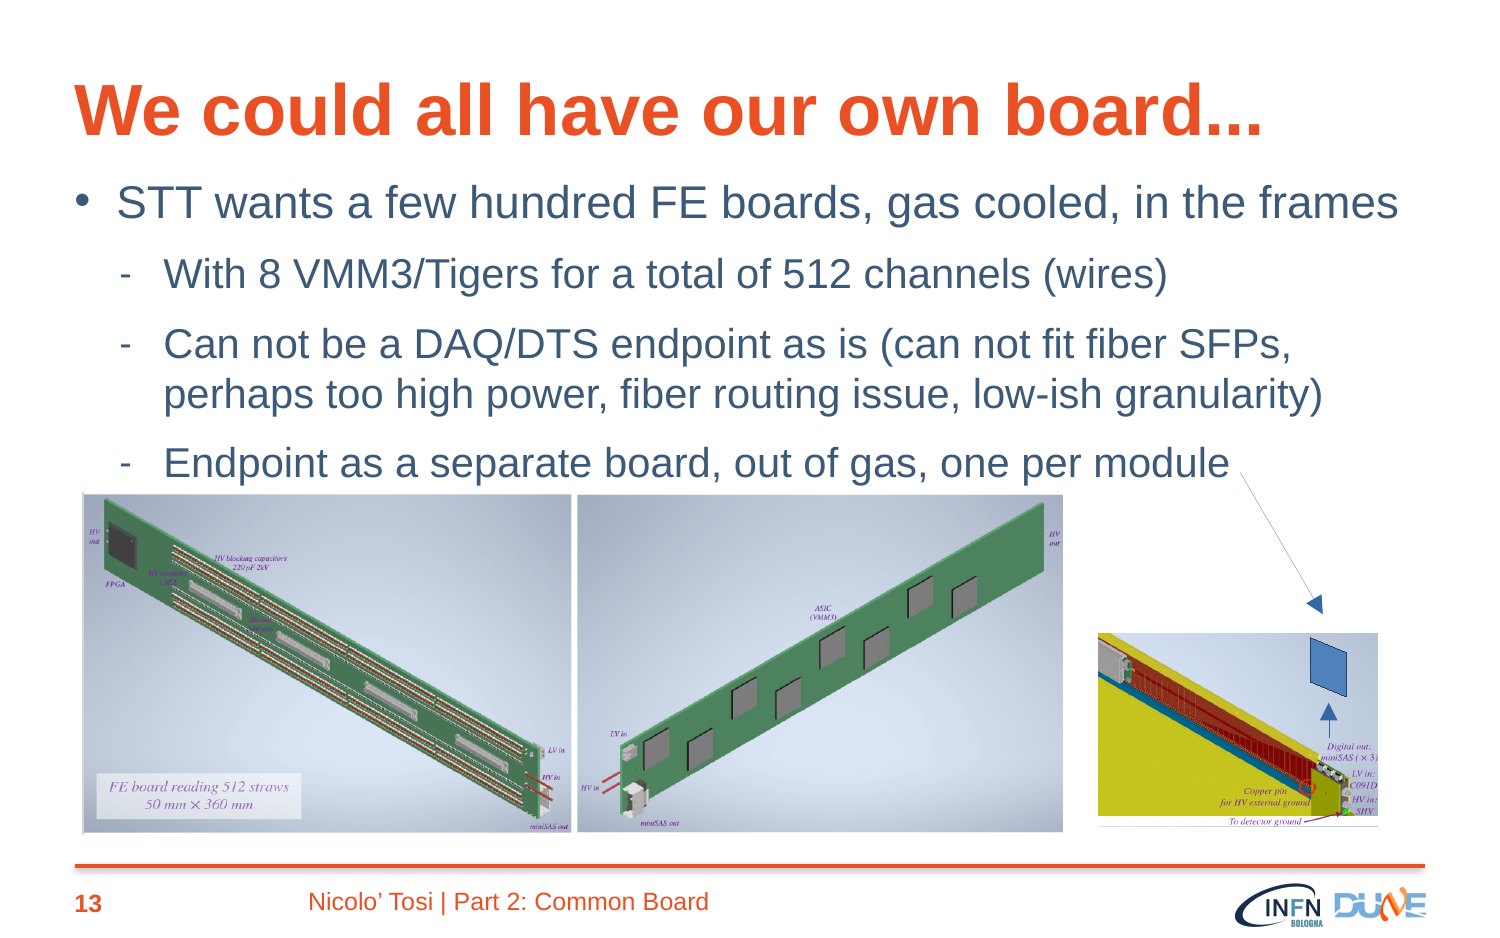

# We could all have our own board...
STT wants a few hundred FE boards, gas cooled, in the frames
With 8 VMM3/Tigers for a total of 512 channels (wires)
Can not be a DAQ/DTS endpoint as is (can not fit fiber SFPs, perhaps too high power, fiber routing issue, low-ish granularity)
Endpoint as a separate board, out of gas, one per module
Nicolo’ Tosi | Part 2: Common Board